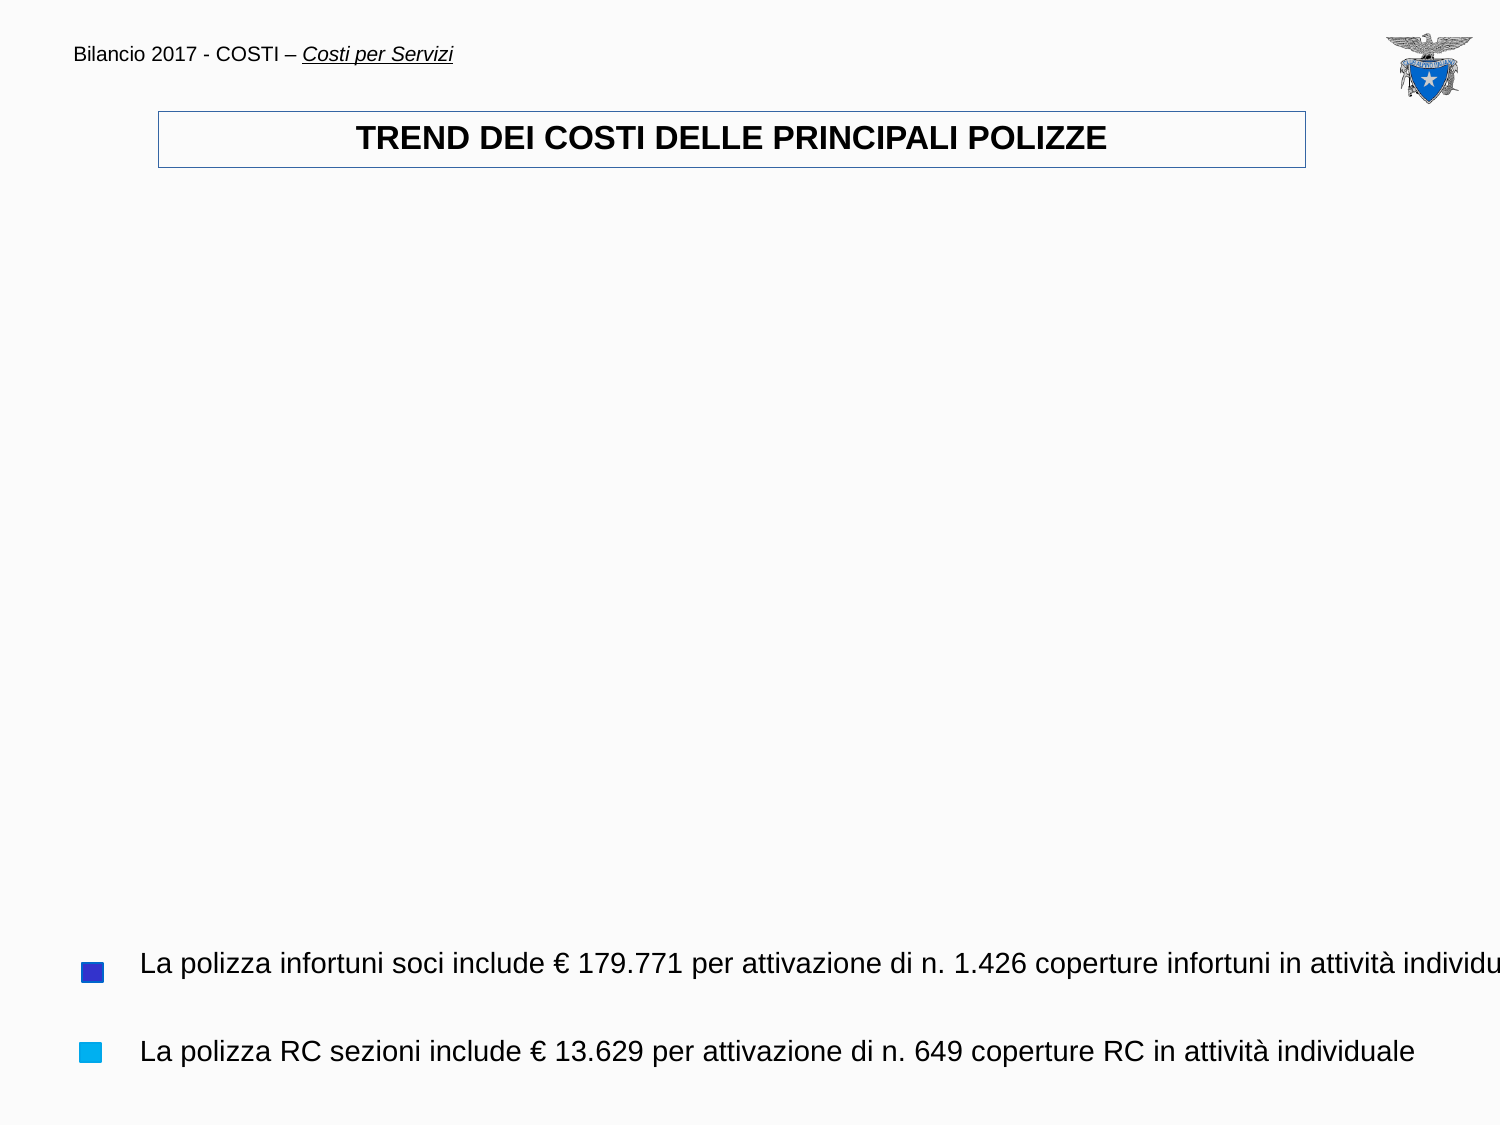

Bilancio 2017 - COSTI – Costi per Servizi
TREND DEI COSTI DELLE PRINCIPALI POLIZZE
La polizza infortuni soci include € 179.771 per attivazione di n. 1.426 coperture infortuni in attività individuale Comb. A e n. 258 coperture in Comb. B
La polizza RC sezioni include € 13.629 per attivazione di n. 649 coperture RC in attività individuale